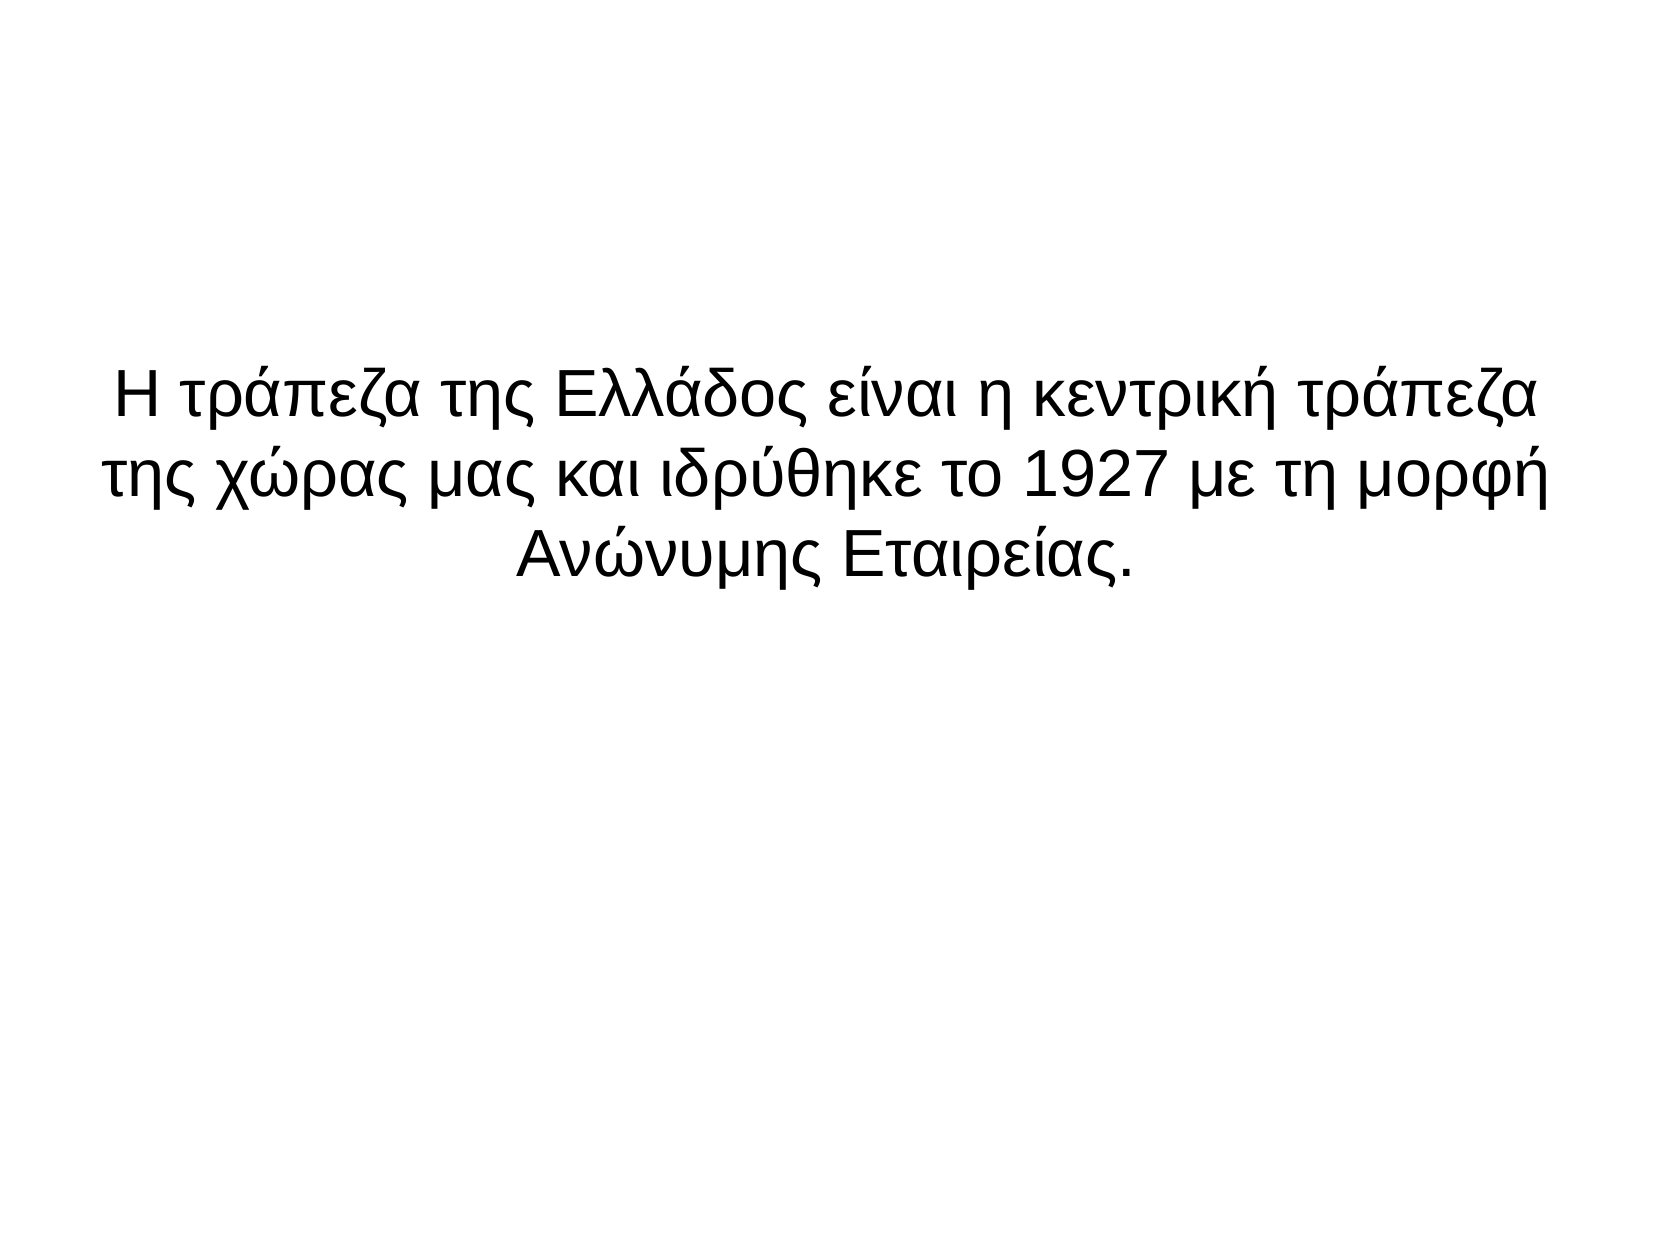

# Η τράπεζα της Ελλάδος είναι η κεντρική τράπεζα της χώρας μας και ιδρύθηκε το 1927 με τη μορφή Ανώνυμης Εταιρείας.